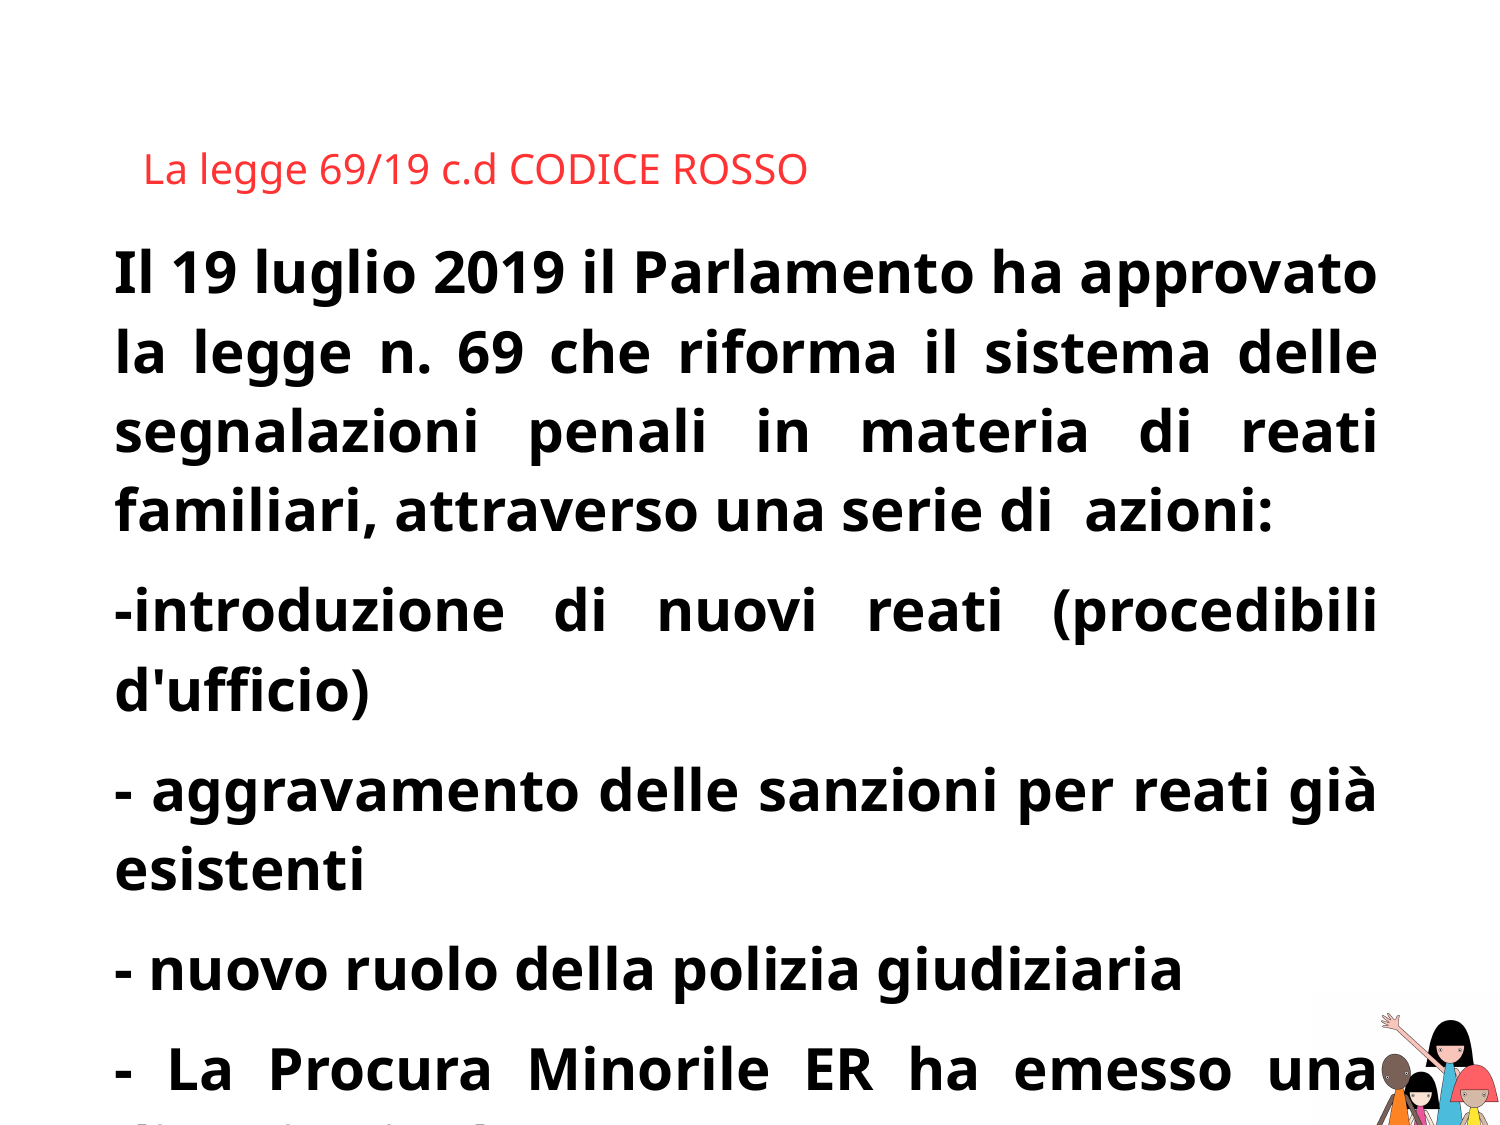

La legge 69/19 c.d CODICE ROSSO
Il 19 luglio 2019 il Parlamento ha approvato la legge n. 69 che riforma il sistema delle segnalazioni penali in materia di reati familiari, attraverso una serie di azioni:
-introduzione di nuovi reati (procedibili d'ufficio)
- aggravamento delle sanzioni per reati già esistenti
- nuovo ruolo della polizia giudiziaria
- La Procura Minorile ER ha emesso una direttiva in data 8/8/2019
NB fuori da questi reati, resta l'obbligo di segnalare direttamente alla Procura competente